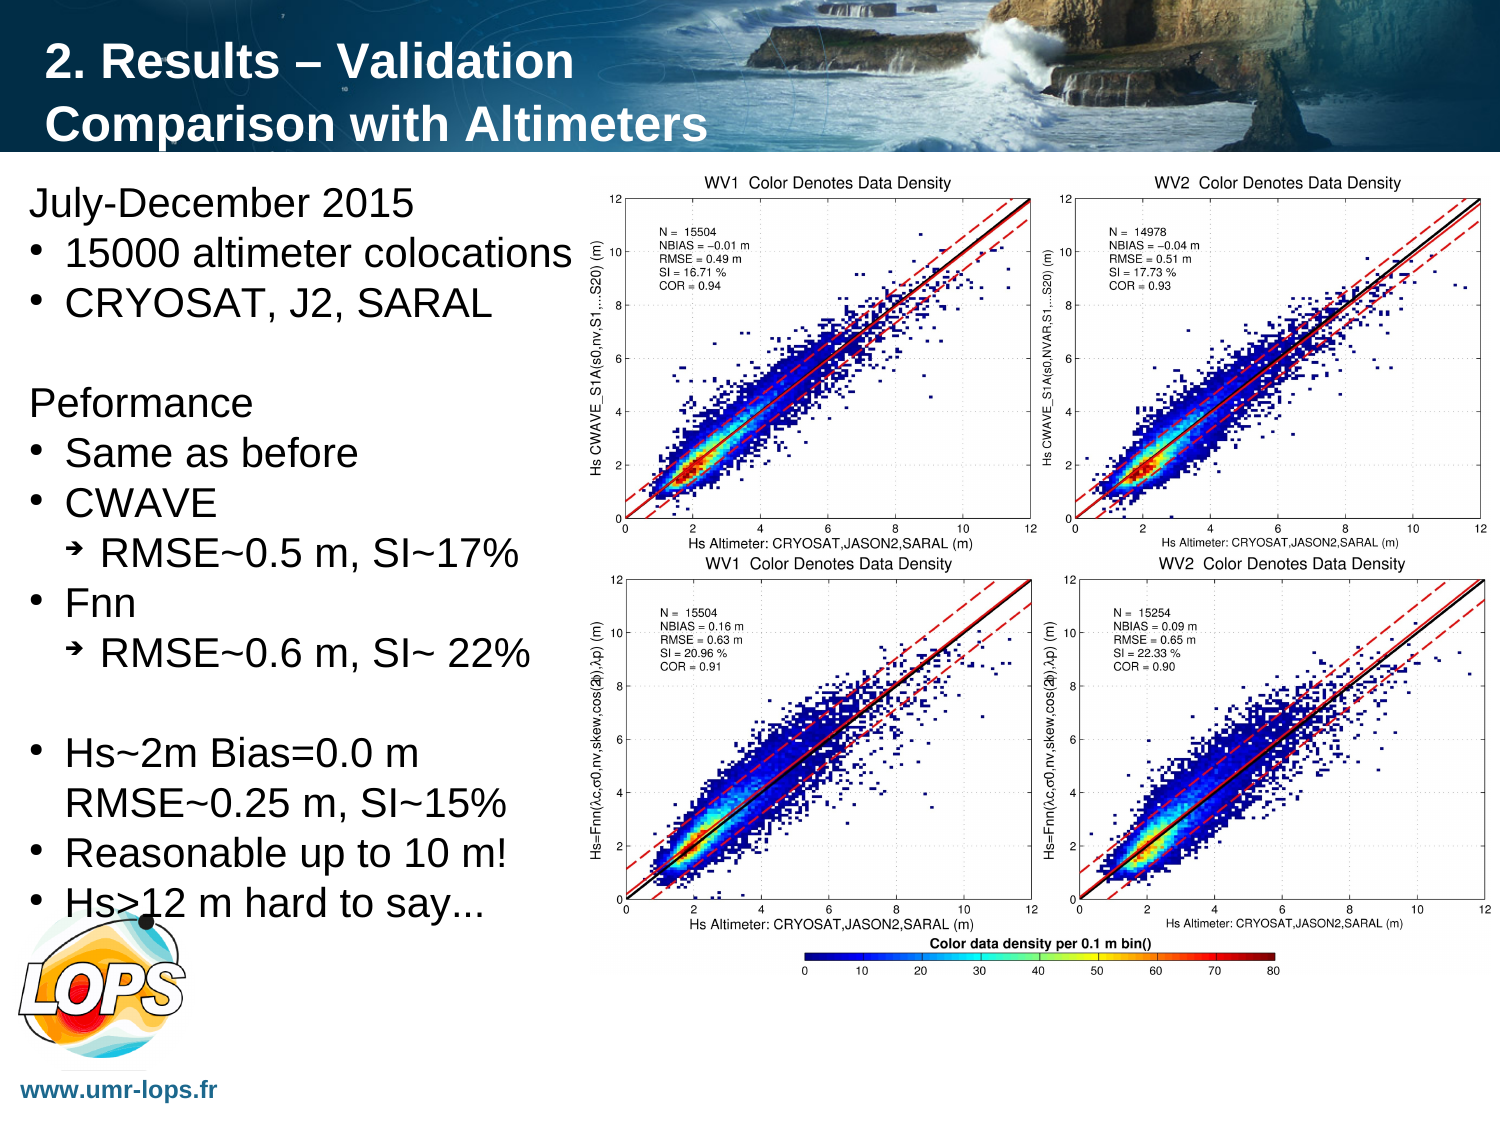

2. Results – Validation Comparison with Altimeters
July-December 2015
15000 altimeter colocations
CRYOSAT, J2, SARAL
Peformance
Same as before
CWAVE
RMSE~0.5 m, SI~17%
Fnn
RMSE~0.6 m, SI~ 22%
Hs~2m Bias=0.0 m RMSE~0.25 m, SI~15%
Reasonable up to 10 m!
Hs>12 m hard to say...